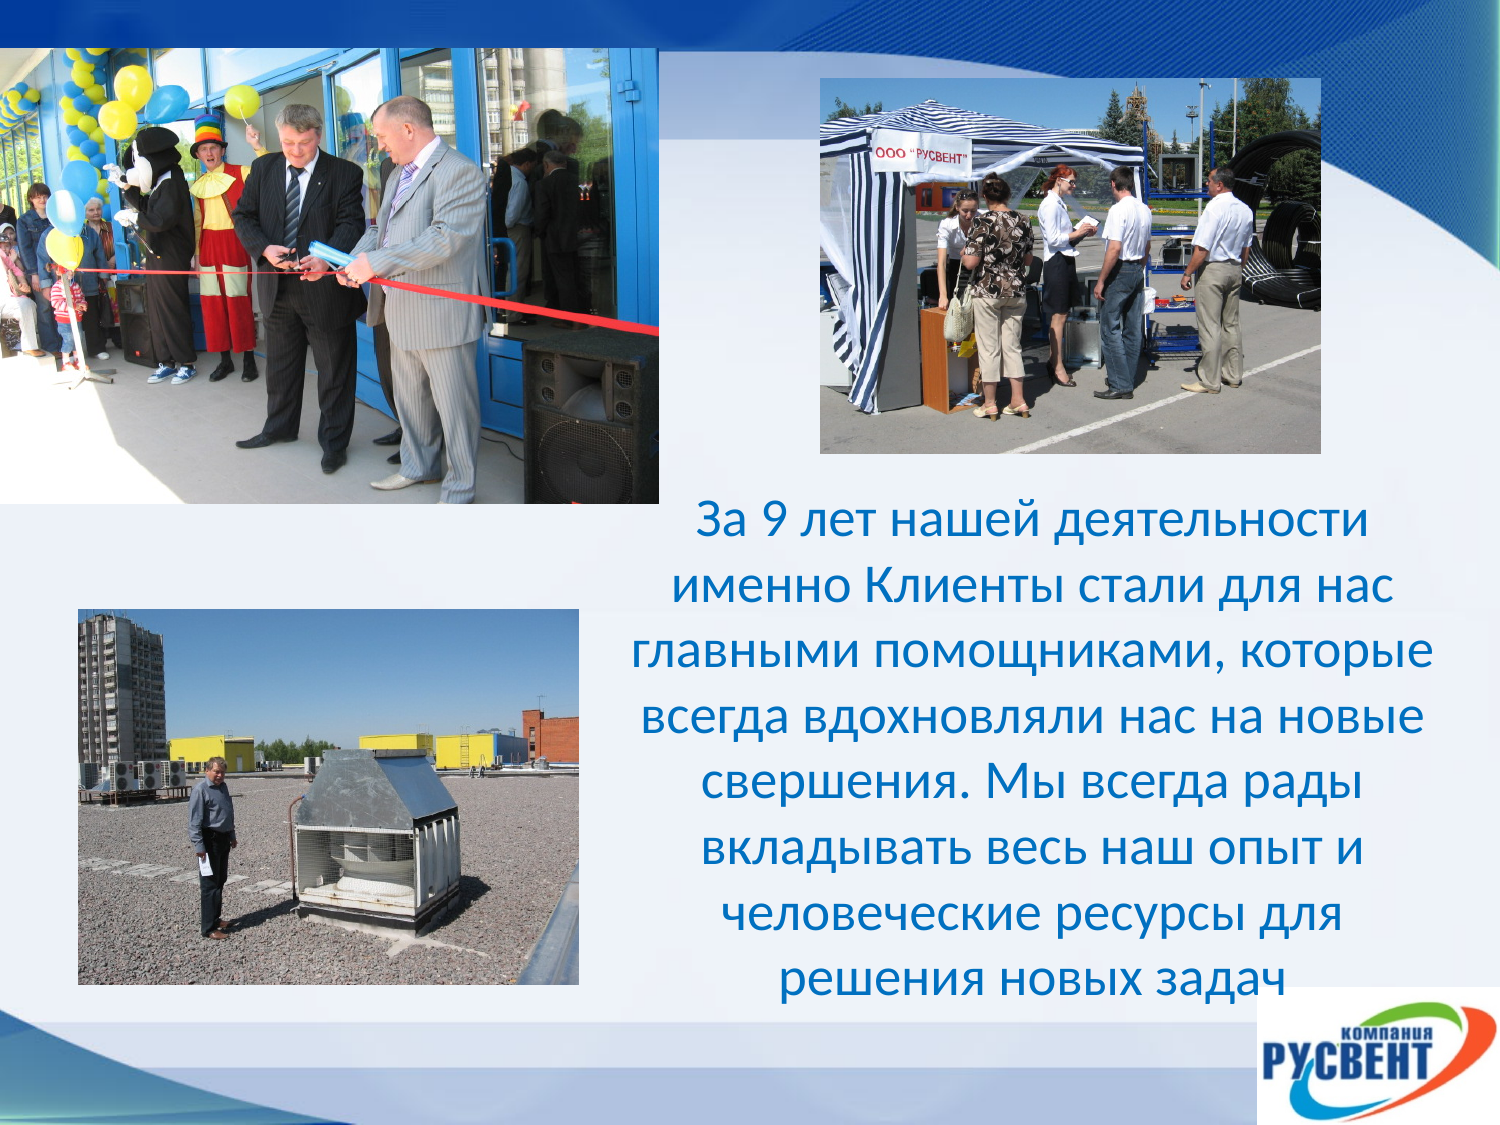

# За 9 лет нашей деятельности именно Клиенты стали для нас главными помощниками, которые всегда вдохновляли нас на новые свершения. Мы всегда рады вкладывать весь наш опыт и человеческие ресурсы для решения новых задач